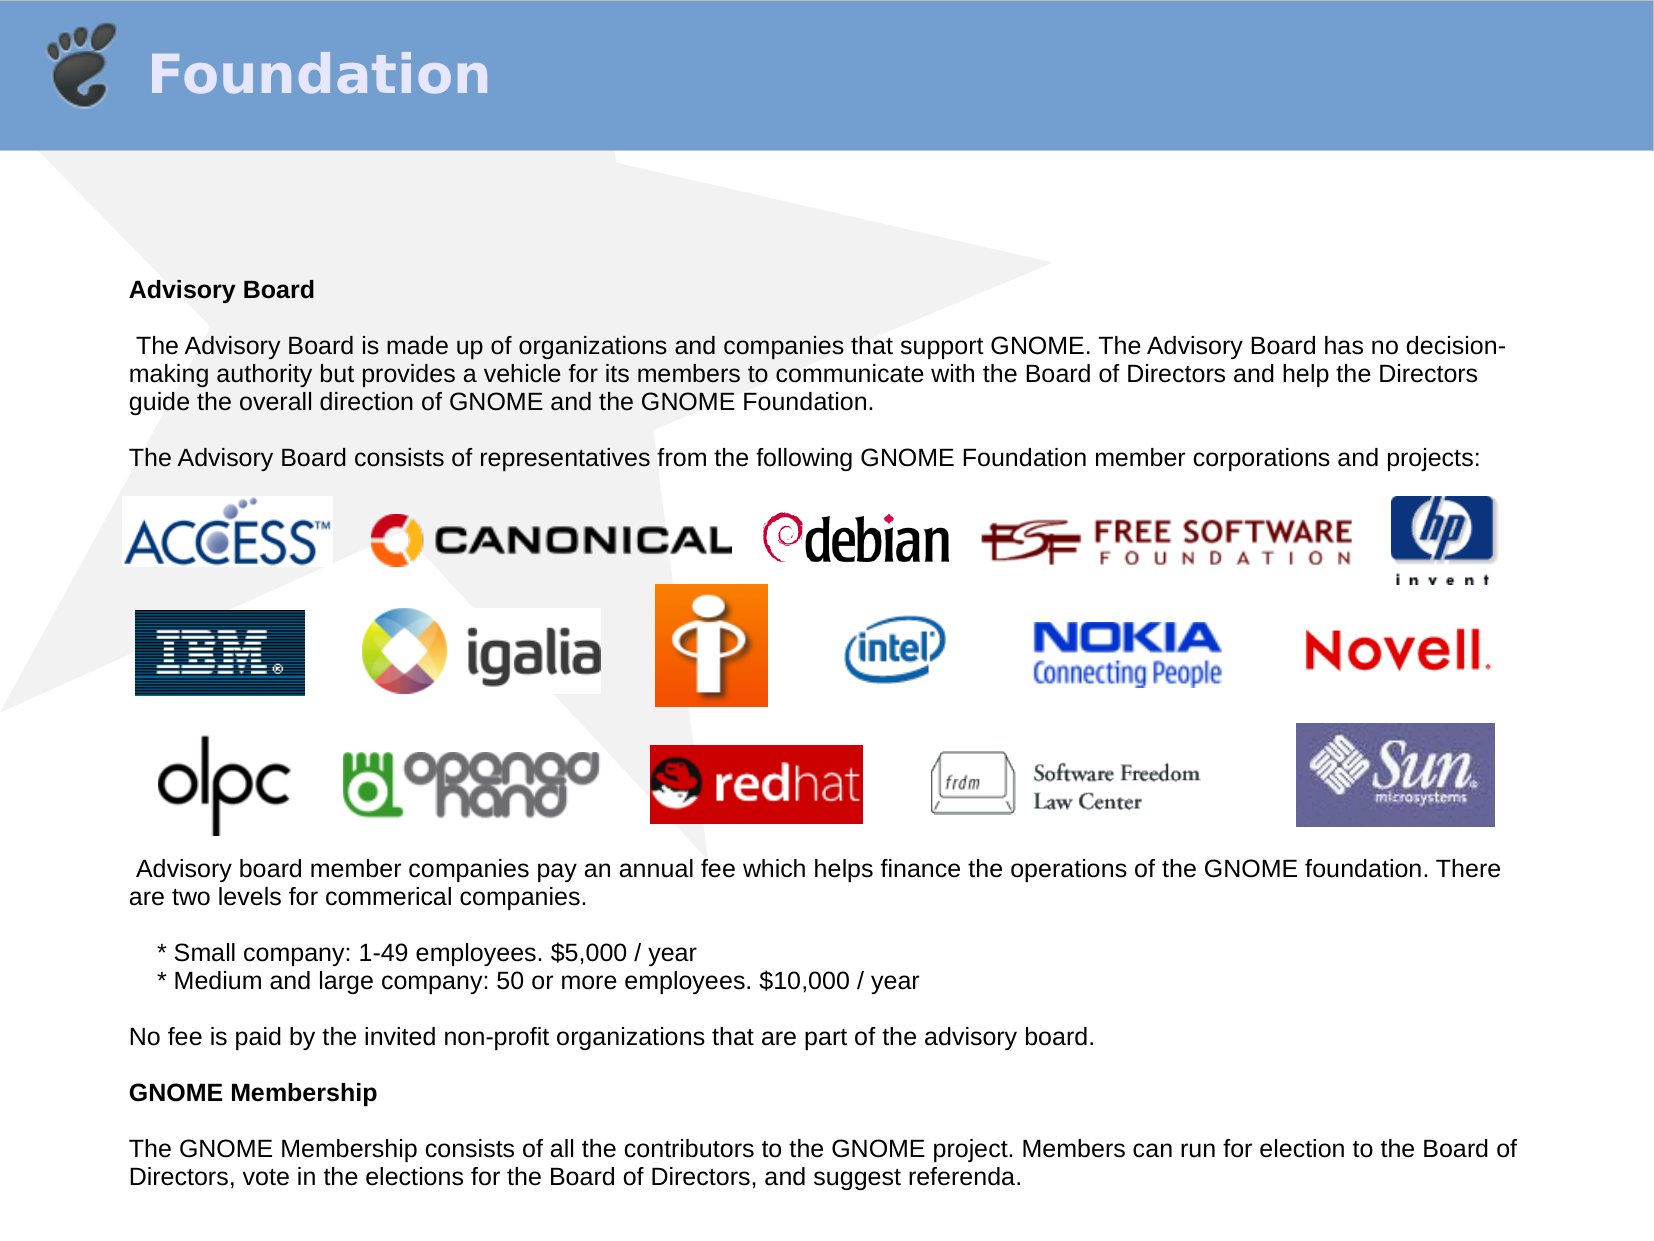

Foundation
#
Advisory Board
 The Advisory Board is made up of organizations and companies that support GNOME. The Advisory Board has no decision-making authority but provides a vehicle for its members to communicate with the Board of Directors and help the Directors guide the overall direction of GNOME and the GNOME Foundation.
The Advisory Board consists of representatives from the following GNOME Foundation member corporations and projects:
 Advisory board member companies pay an annual fee which helps finance the operations of the GNOME foundation. There are two levels for commerical companies.
 * Small company: 1-49 employees. $5,000 / year
 * Medium and large company: 50 or more employees. $10,000 / year
No fee is paid by the invited non-profit organizations that are part of the advisory board.
GNOME Membership
The GNOME Membership consists of all the contributors to the GNOME project. Members can run for election to the Board of Directors, vote in the elections for the Board of Directors, and suggest referenda.